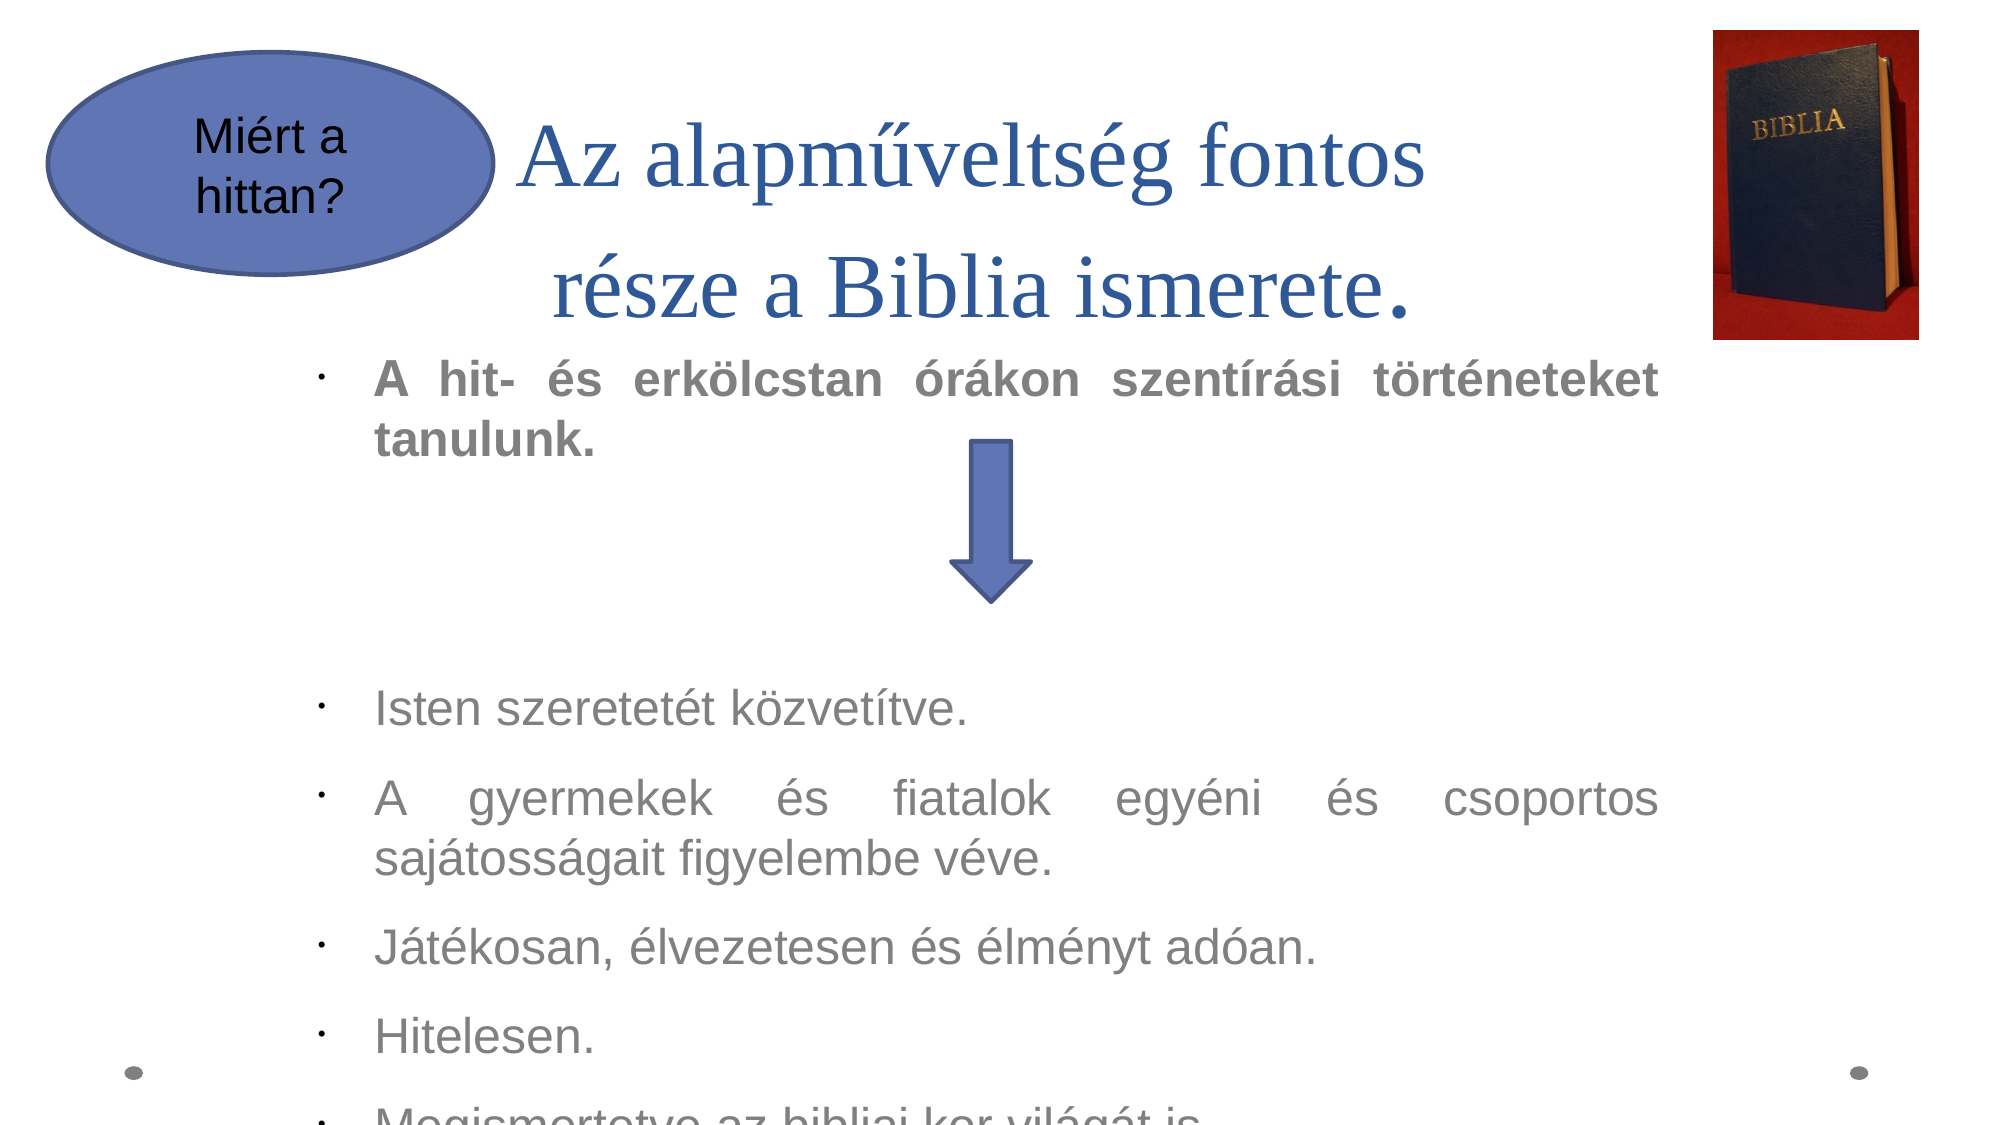

Miért a hittan?
# Az alapműveltség fontos része a Biblia ismerete.
A hit- és erkölcstan órákon szentírási történeteket tanulunk.
Isten szeretetét közvetítve.
A gyermekek és fiatalok egyéni és csoportos sajátosságait figyelembe véve.
Játékosan, élvezetesen és élményt adóan.
Hitelesen.
Megismertetve az bibliai kor világát is.